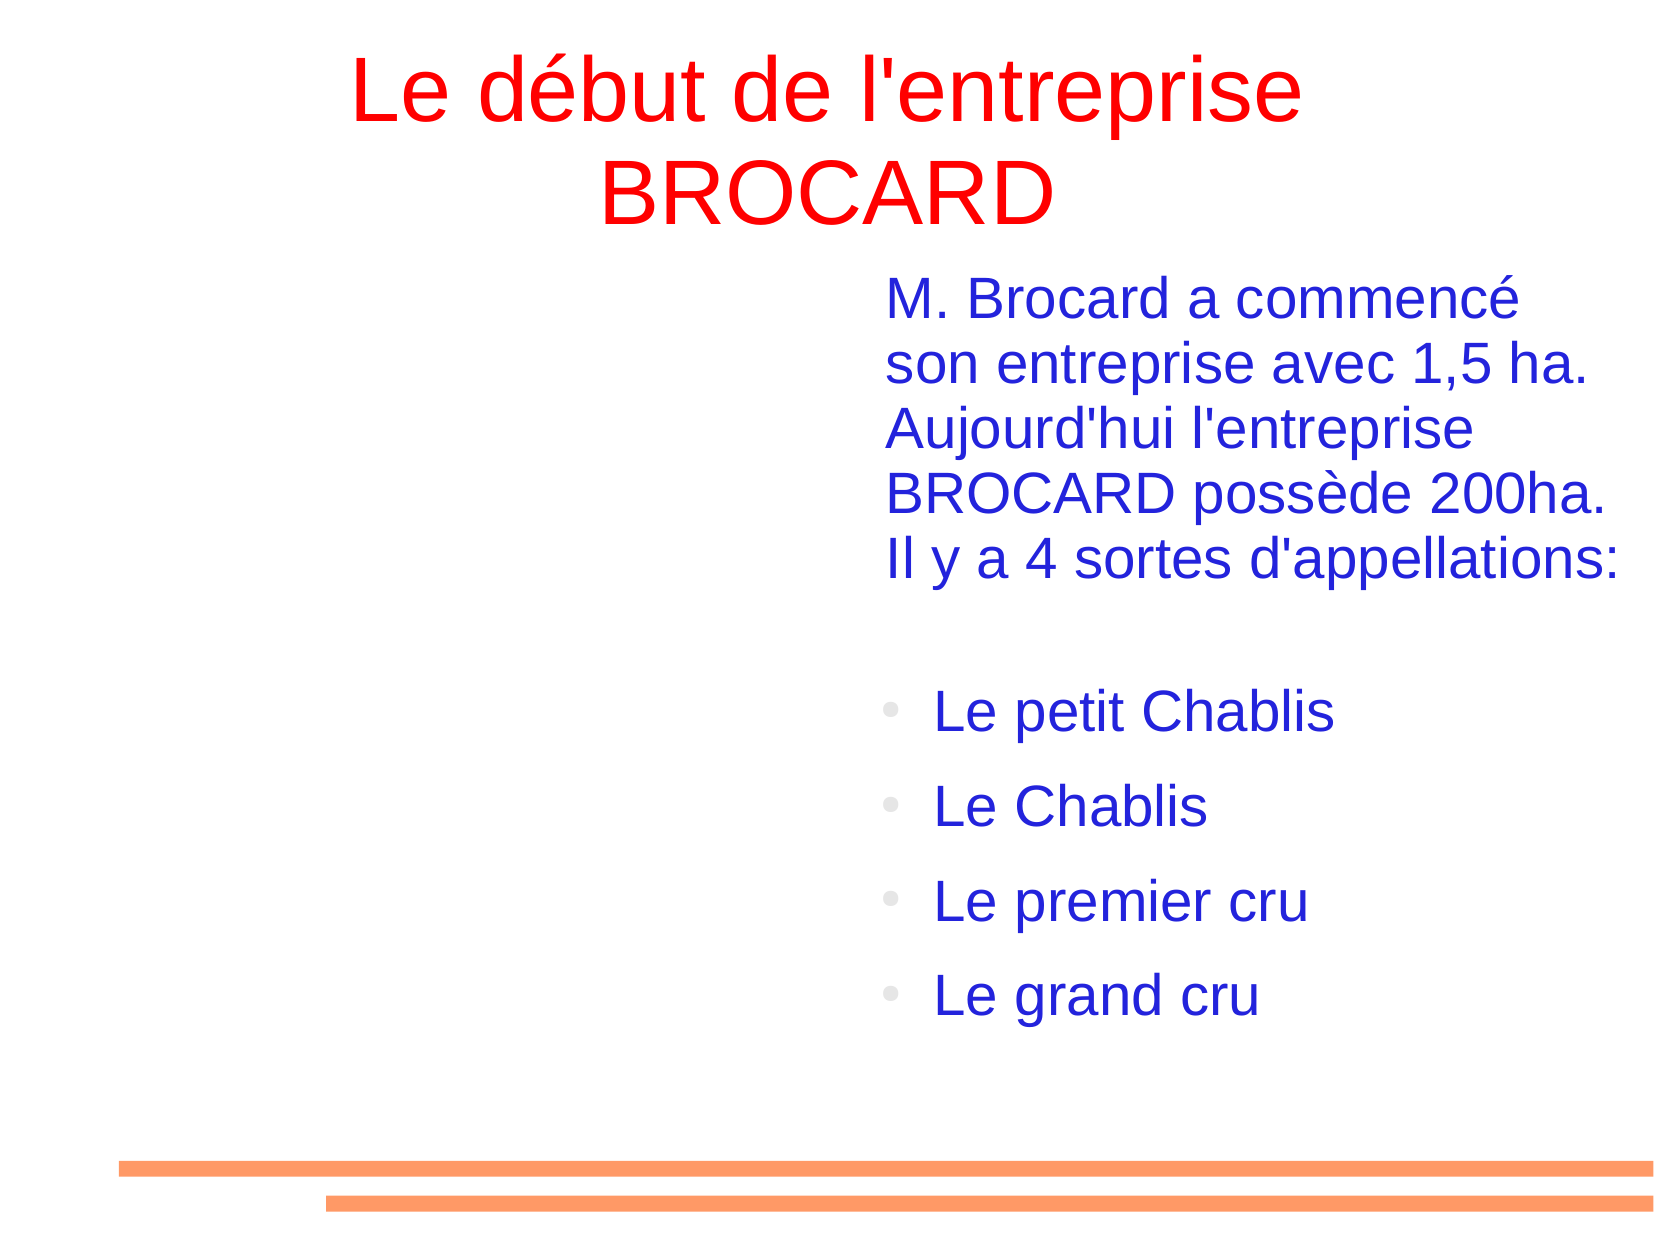

# Le début de l'entreprise BROCARD
M. Brocard a commencé son entreprise avec 1,5 ha. Aujourd'hui l'entreprise BROCARD possède 200ha. Il y a 4 sortes d'appellations:
Le petit Chablis
Le Chablis
Le premier cru
Le grand cru